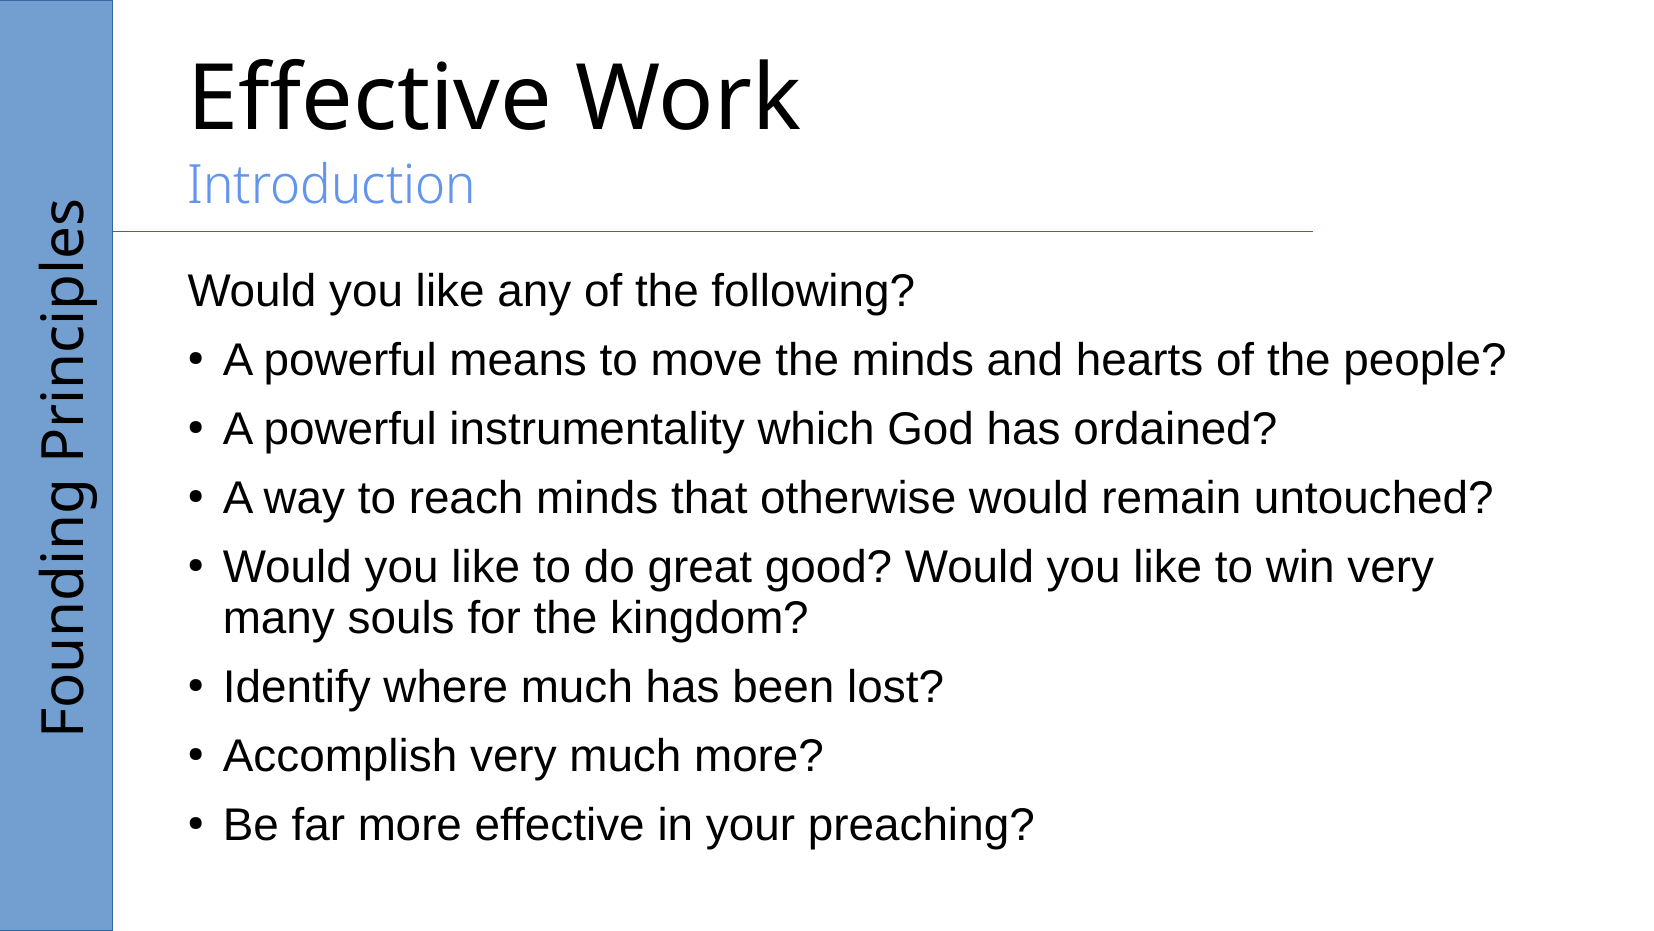

# Effective Work
Introduction
Would you like any of the following?
A powerful means to move the minds and hearts of the people?
A powerful instrumentality which God has ordained?
A way to reach minds that otherwise would remain untouched?
Would you like to do great good? Would you like to win very many souls for the kingdom?
Identify where much has been lost?
Accomplish very much more?
Be far more effective in your preaching?
Founding Principles